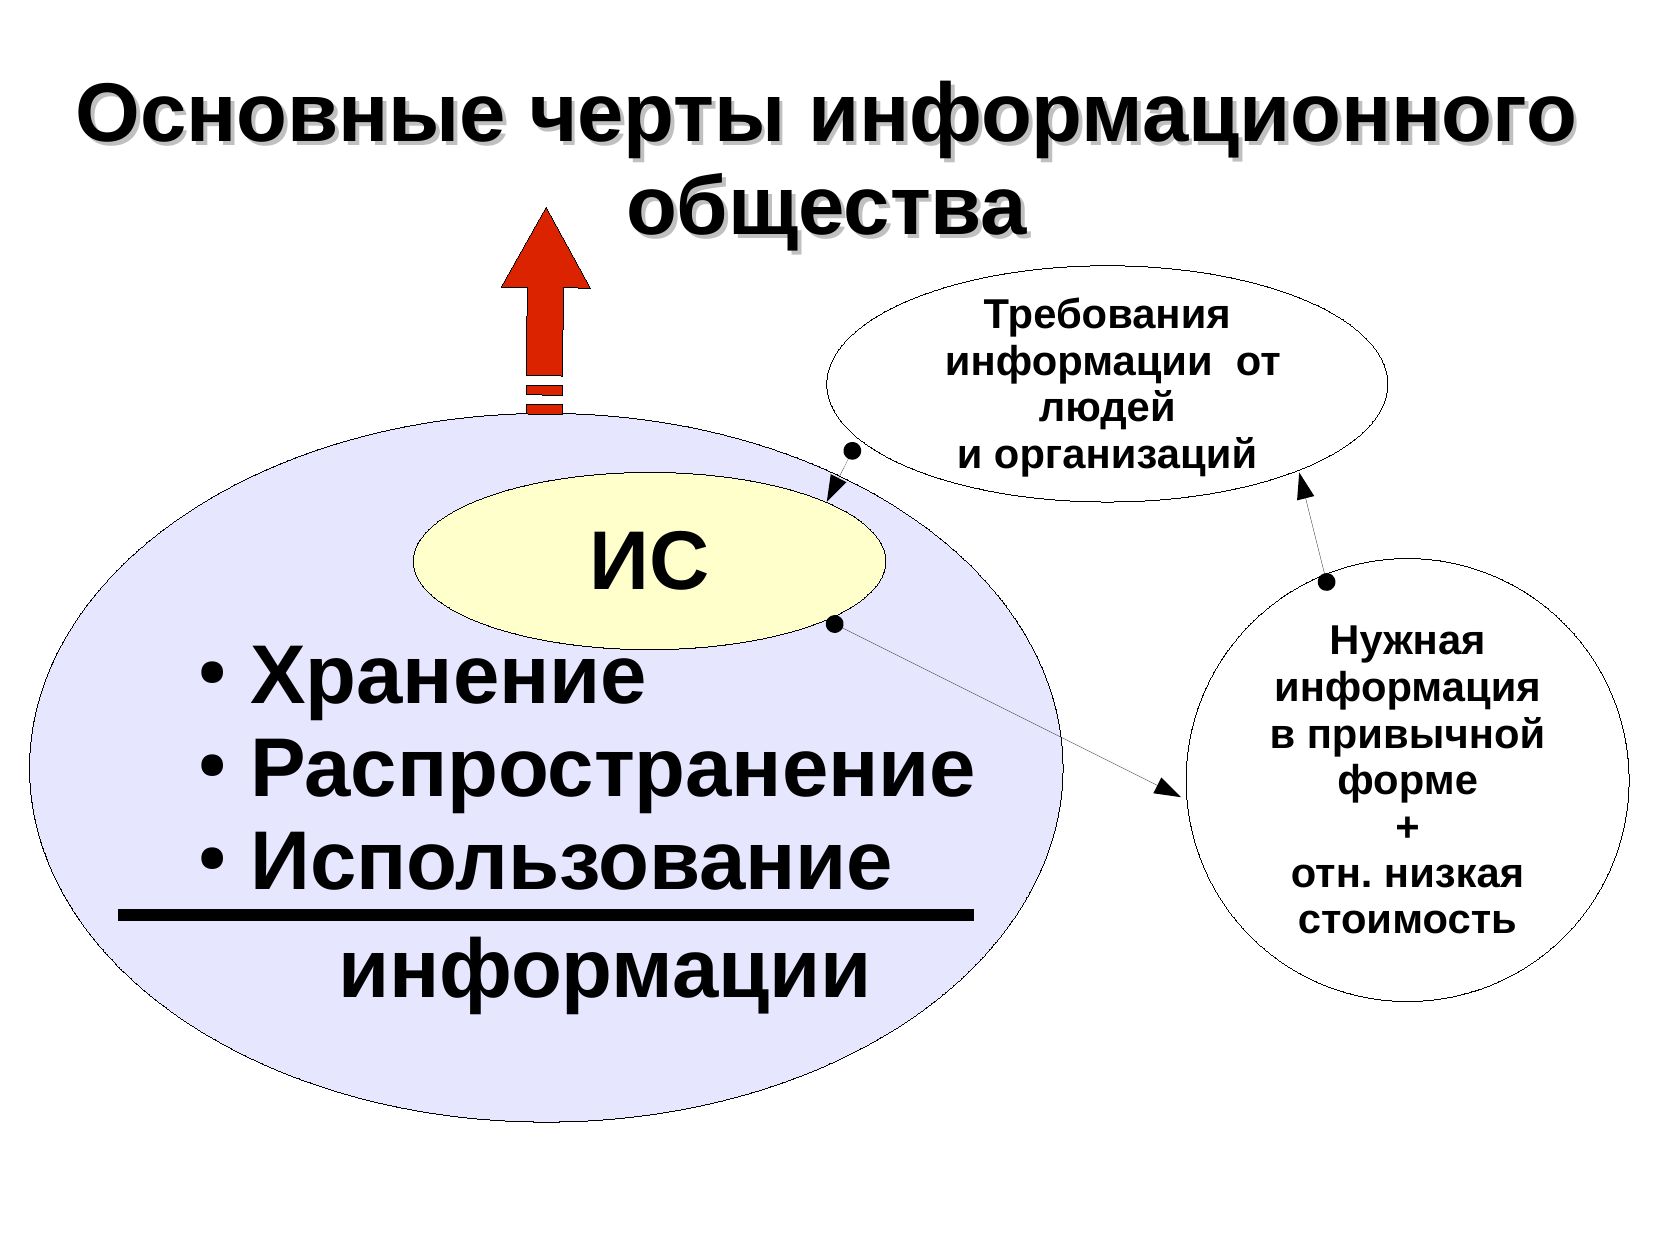

Основные черты информационного общества
Требования
 информации от
людей
и организаций
 Хранение
 Распространение
 Использование
ИС
Нужная
информация
в привычной
форме
+
отн. низкая
стоимость
информации